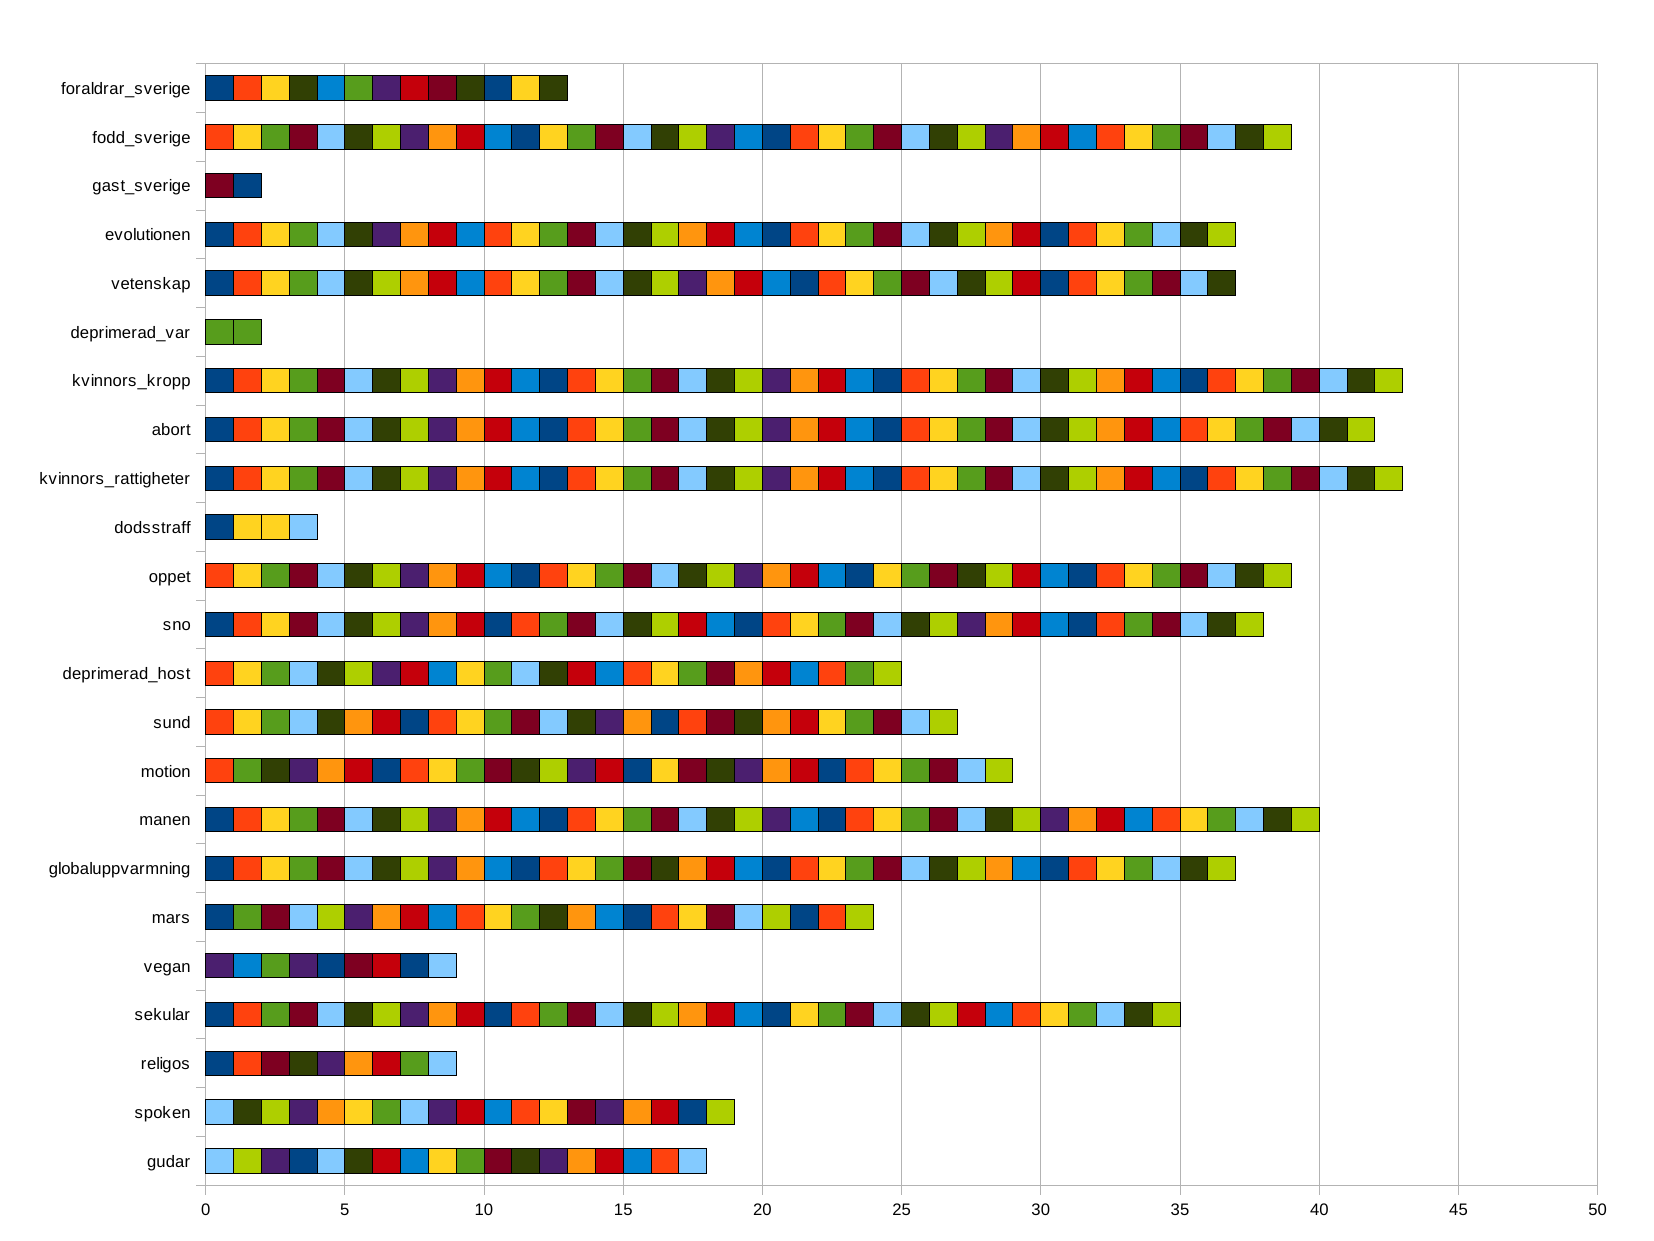

### Chart
| Category | Rad 2 | Rad 3 | Rad 4 | Rad 5 | Rad 6 | Rad 7 | Rad 8 | Rad 9 | Rad 10 | Rad 11 | Rad 12 | Rad 13 | Rad 14 | Rad 15 | Rad 16 | Rad 17 | Rad 18 | Rad 19 | Rad 20 | Rad 21 | Rad 22 | Rad 23 | Rad 24 | Rad 25 | Rad 26 | Rad 27 | Rad 28 | Rad 29 | Rad 30 | Rad 31 | Rad 32 | Rad 33 | Rad 34 | Rad 35 | Rad 36 | Rad 37 | Rad 38 | Rad 39 | Rad 40 | Rad 41 | Rad 42 | Rad 43 | Rad 44 | Rad 45 |
|---|---|---|---|---|---|---|---|---|---|---|---|---|---|---|---|---|---|---|---|---|---|---|---|---|---|---|---|---|---|---|---|---|---|---|---|---|---|---|---|---|---|---|---|---|
| gudar | 0.0 | 0.0 | 0.0 | 0.0 | 0.0 | 1.0 | 0.0 | 1.0 | 1.0 | 0.0 | 0.0 | 0.0 | 1.0 | 0.0 | 0.0 | 0.0 | 0.0 | 1.0 | 1.0 | 0.0 | 0.0 | 0.0 | 1.0 | 1.0 | 0.0 | 0.0 | 1.0 | 1.0 | 1.0 | 0.0 | 1.0 | 0.0 | 1.0 | 1.0 | 1.0 | 1.0 | 0.0 | 1.0 | 0.0 | 0.0 | 0.0 | 1.0 | 0.0 | 0.0 |
| spoken | 0.0 | 0.0 | 0.0 | 0.0 | 0.0 | 1.0 | 1.0 | 1.0 | 1.0 | 1.0 | 0.0 | 0.0 | 0.0 | 0.0 | 1.0 | 1.0 | 0.0 | 1.0 | 0.0 | 0.0 | 1.0 | 0.0 | 1.0 | 1.0 | 0.0 | 1.0 | 1.0 | 0.0 | 1.0 | 0.0 | 0.0 | 0.0 | 1.0 | 1.0 | 1.0 | 0.0 | 1.0 | 0.0 | 0.0 | 0.0 | 0.0 | 0.0 | 0.0 | 1.0 |
| religos | 0.0 | 0.0 | 0.0 | 0.0 | 0.0 | 0.0 | 0.0 | 0.0 | 0.0 | 0.0 | 0.0 | 0.0 | 1.0 | 0.0 | 0.0 | 0.0 | 0.0 | 0.0 | 0.0 | 0.0 | 0.0 | 0.0 | 0.0 | 0.0 | 0.0 | 1.0 | 0.0 | 0.0 | 1.0 | 0.0 | 1.0 | 0.0 | 1.0 | 1.0 | 1.0 | 0.0 | 0.0 | 0.0 | 0.0 | 1.0 | 0.0 | 1.0 | 0.0 | 0.0 |
| sekular | 1.0 | 1.0 | 0.0 | 1.0 | 1.0 | 1.0 | 1.0 | 1.0 | 1.0 | 1.0 | 1.0 | 0.0 | 1.0 | 1.0 | 0.0 | 1.0 | 1.0 | 1.0 | 1.0 | 1.0 | 0.0 | 1.0 | 1.0 | 1.0 | 1.0 | 0.0 | 1.0 | 1.0 | 1.0 | 1.0 | 1.0 | 1.0 | 0.0 | 0.0 | 1.0 | 1.0 | 0.0 | 1.0 | 1.0 | 1.0 | 0.0 | 1.0 | 1.0 | 1.0 |
| vegan | 0.0 | 0.0 | 0.0 | 0.0 | 0.0 | 0.0 | 0.0 | 0.0 | 1.0 | 0.0 | 0.0 | 1.0 | 0.0 | 0.0 | 0.0 | 1.0 | 0.0 | 0.0 | 0.0 | 0.0 | 1.0 | 0.0 | 0.0 | 0.0 | 1.0 | 0.0 | 0.0 | 0.0 | 1.0 | 0.0 | 0.0 | 0.0 | 0.0 | 0.0 | 1.0 | 0.0 | 1.0 | 0.0 | 0.0 | 0.0 | 0.0 | 1.0 | 0.0 | 0.0 |
| mars | 1.0 | 0.0 | 0.0 | 1.0 | 1.0 | 1.0 | 0.0 | 1.0 | 1.0 | 1.0 | 1.0 | 1.0 | 0.0 | 1.0 | 1.0 | 1.0 | 0.0 | 0.0 | 1.0 | 0.0 | 0.0 | 1.0 | 0.0 | 1.0 | 1.0 | 1.0 | 1.0 | 0.0 | 1.0 | 1.0 | 0.0 | 1.0 | 0.0 | 0.0 | 0.0 | 0.0 | 1.0 | 1.0 | 0.0 | 0.0 | 0.0 | 0.0 | 0.0 | 1.0 |
| globaluppvarmning | 1.0 | 1.0 | 1.0 | 1.0 | 1.0 | 1.0 | 1.0 | 1.0 | 1.0 | 1.0 | 0.0 | 1.0 | 1.0 | 1.0 | 1.0 | 1.0 | 1.0 | 0.0 | 1.0 | 0.0 | 0.0 | 1.0 | 1.0 | 1.0 | 1.0 | 1.0 | 1.0 | 1.0 | 1.0 | 1.0 | 1.0 | 1.0 | 0.0 | 1.0 | 0.0 | 1.0 | 1.0 | 1.0 | 1.0 | 1.0 | 0.0 | 1.0 | 1.0 | 1.0 |
| manen | 1.0 | 1.0 | 1.0 | 1.0 | 1.0 | 1.0 | 1.0 | 1.0 | 1.0 | 1.0 | 1.0 | 1.0 | 1.0 | 1.0 | 1.0 | 1.0 | 1.0 | 1.0 | 1.0 | 1.0 | 1.0 | 0.0 | 0.0 | 1.0 | 1.0 | 1.0 | 1.0 | 1.0 | 1.0 | 1.0 | 1.0 | 1.0 | 1.0 | 1.0 | 1.0 | 1.0 | 0.0 | 1.0 | 1.0 | 1.0 | 0.0 | 1.0 | 1.0 | 1.0 |
| motion | 0.0 | 1.0 | 0.0 | 1.0 | 0.0 | 0.0 | 1.0 | 0.0 | 1.0 | 1.0 | 1.0 | 0.0 | 1.0 | 1.0 | 1.0 | 1.0 | 1.0 | 0.0 | 1.0 | 1.0 | 1.0 | 0.0 | 1.0 | 0.0 | 1.0 | 0.0 | 1.0 | 0.0 | 1.0 | 0.0 | 1.0 | 0.0 | 1.0 | 1.0 | 1.0 | 0.0 | 1.0 | 1.0 | 1.0 | 1.0 | 1.0 | 1.0 | 0.0 | 1.0 |
| sund | 0.0 | 1.0 | 1.0 | 1.0 | 0.0 | 1.0 | 1.0 | 0.0 | 0.0 | 1.0 | 1.0 | 0.0 | 1.0 | 1.0 | 1.0 | 1.0 | 1.0 | 1.0 | 1.0 | 0.0 | 1.0 | 1.0 | 0.0 | 0.0 | 1.0 | 1.0 | 0.0 | 0.0 | 1.0 | 0.0 | 1.0 | 0.0 | 0.0 | 1.0 | 1.0 | 0.0 | 0.0 | 0.0 | 1.0 | 1.0 | 1.0 | 1.0 | 0.0 | 1.0 |
| deprimerad_host | 0.0 | 1.0 | 1.0 | 1.0 | 0.0 | 1.0 | 1.0 | 1.0 | 1.0 | 0.0 | 1.0 | 1.0 | 0.0 | 0.0 | 1.0 | 1.0 | 0.0 | 1.0 | 1.0 | 0.0 | 0.0 | 0.0 | 1.0 | 1.0 | 0.0 | 1.0 | 1.0 | 1.0 | 1.0 | 0.0 | 0.0 | 0.0 | 0.0 | 1.0 | 1.0 | 1.0 | 0.0 | 1.0 | 0.0 | 1.0 | 0.0 | 0.0 | 0.0 | 1.0 |
| sno | 1.0 | 1.0 | 1.0 | 0.0 | 1.0 | 1.0 | 1.0 | 1.0 | 1.0 | 1.0 | 1.0 | 0.0 | 1.0 | 1.0 | 0.0 | 1.0 | 1.0 | 1.0 | 1.0 | 1.0 | 0.0 | 0.0 | 1.0 | 1.0 | 1.0 | 1.0 | 1.0 | 1.0 | 1.0 | 1.0 | 1.0 | 1.0 | 1.0 | 1.0 | 1.0 | 1.0 | 1.0 | 1.0 | 0.0 | 1.0 | 1.0 | 1.0 | 1.0 | 1.0 |
| oppet | 0.0 | 1.0 | 1.0 | 1.0 | 1.0 | 1.0 | 1.0 | 1.0 | 1.0 | 1.0 | 1.0 | 1.0 | 1.0 | 1.0 | 1.0 | 1.0 | 1.0 | 1.0 | 1.0 | 1.0 | 1.0 | 1.0 | 1.0 | 1.0 | 1.0 | 0.0 | 1.0 | 1.0 | 1.0 | 0.0 | 1.0 | 1.0 | 0.0 | 0.0 | 1.0 | 1.0 | 1.0 | 1.0 | 1.0 | 1.0 | 1.0 | 1.0 | 1.0 | 1.0 |
| dodsstraff | 1.0 | 0.0 | 1.0 | 0.0 | 0.0 | 0.0 | 0.0 | 0.0 | 0.0 | 0.0 | 0.0 | 0.0 | 0.0 | 0.0 | 1.0 | 0.0 | 0.0 | 1.0 | 0.0 | 0.0 | 0.0 | 0.0 | 0.0 | 0.0 | 0.0 | 0.0 | 0.0 | 0.0 | 0.0 | 0.0 | 0.0 | 0.0 | 0.0 | 0.0 | 0.0 | 0.0 | 0.0 | 0.0 | 0.0 | 0.0 | 0.0 | 0.0 | 0.0 | 0.0 |
| kvinnors_rattigheter | 1.0 | 1.0 | 1.0 | 1.0 | 1.0 | 1.0 | 1.0 | 1.0 | 1.0 | 1.0 | 1.0 | 1.0 | 1.0 | 1.0 | 1.0 | 1.0 | 1.0 | 1.0 | 1.0 | 1.0 | 1.0 | 1.0 | 1.0 | 1.0 | 1.0 | 1.0 | 1.0 | 1.0 | 1.0 | 1.0 | 1.0 | 1.0 | 0.0 | 1.0 | 1.0 | 1.0 | 1.0 | 1.0 | 1.0 | 1.0 | 1.0 | 1.0 | 1.0 | 1.0 |
| abort | 1.0 | 1.0 | 1.0 | 1.0 | 1.0 | 1.0 | 1.0 | 1.0 | 1.0 | 1.0 | 1.0 | 1.0 | 1.0 | 1.0 | 1.0 | 1.0 | 1.0 | 1.0 | 1.0 | 1.0 | 1.0 | 1.0 | 1.0 | 1.0 | 1.0 | 1.0 | 1.0 | 1.0 | 1.0 | 1.0 | 1.0 | 1.0 | 0.0 | 1.0 | 1.0 | 1.0 | 0.0 | 1.0 | 1.0 | 1.0 | 1.0 | 1.0 | 1.0 | 1.0 |
| kvinnors_kropp | 1.0 | 1.0 | 1.0 | 1.0 | 1.0 | 1.0 | 1.0 | 1.0 | 1.0 | 1.0 | 1.0 | 1.0 | 1.0 | 1.0 | 1.0 | 1.0 | 1.0 | 1.0 | 1.0 | 1.0 | 1.0 | 1.0 | 1.0 | 1.0 | 1.0 | 1.0 | 1.0 | 1.0 | 1.0 | 1.0 | 1.0 | 1.0 | 0.0 | 1.0 | 1.0 | 1.0 | 1.0 | 1.0 | 1.0 | 1.0 | 1.0 | 1.0 | 1.0 | 1.0 |
| deprimerad_var | 0.0 | 0.0 | 0.0 | 0.0 | 0.0 | 0.0 | 0.0 | 0.0 | 0.0 | 0.0 | 0.0 | 0.0 | 0.0 | 0.0 | 0.0 | 0.0 | 0.0 | 0.0 | 0.0 | 0.0 | 0.0 | 0.0 | 0.0 | 0.0 | 0.0 | 0.0 | 0.0 | 1.0 | 0.0 | 0.0 | 0.0 | 0.0 | 0.0 | 0.0 | 0.0 | 0.0 | 0.0 | 0.0 | 0.0 | 1.0 | 0.0 | 0.0 | 0.0 | 0.0 |
| vetenskap | 1.0 | 1.0 | 1.0 | 1.0 | 0.0 | 1.0 | 1.0 | 1.0 | 0.0 | 1.0 | 1.0 | 1.0 | 0.0 | 1.0 | 1.0 | 1.0 | 1.0 | 1.0 | 1.0 | 1.0 | 1.0 | 1.0 | 1.0 | 1.0 | 1.0 | 1.0 | 1.0 | 1.0 | 1.0 | 1.0 | 1.0 | 1.0 | 0.0 | 0.0 | 1.0 | 0.0 | 1.0 | 1.0 | 1.0 | 1.0 | 1.0 | 1.0 | 1.0 | 0.0 |
| evolutionen | 1.0 | 1.0 | 1.0 | 1.0 | 0.0 | 1.0 | 1.0 | 0.0 | 1.0 | 1.0 | 1.0 | 1.0 | 0.0 | 1.0 | 1.0 | 1.0 | 1.0 | 1.0 | 1.0 | 1.0 | 0.0 | 1.0 | 1.0 | 1.0 | 1.0 | 1.0 | 1.0 | 1.0 | 1.0 | 1.0 | 1.0 | 1.0 | 0.0 | 1.0 | 1.0 | 0.0 | 1.0 | 1.0 | 1.0 | 1.0 | 0.0 | 1.0 | 1.0 | 1.0 |
| gast_sverige | 0.0 | 0.0 | 0.0 | 0.0 | 1.0 | 0.0 | 0.0 | 0.0 | 0.0 | 0.0 | 0.0 | 0.0 | 0.0 | 0.0 | 0.0 | 0.0 | 0.0 | 0.0 | 0.0 | 0.0 | 0.0 | 0.0 | 0.0 | 0.0 | 0.0 | 0.0 | 0.0 | 0.0 | 0.0 | 0.0 | 0.0 | 0.0 | 0.0 | 0.0 | 0.0 | 0.0 | 1.0 | 0.0 | 0.0 | 0.0 | 0.0 | 0.0 | 0.0 | 0.0 |
| fodd_sverige | 0.0 | 1.0 | 1.0 | 1.0 | 1.0 | 1.0 | 1.0 | 1.0 | 1.0 | 1.0 | 1.0 | 1.0 | 1.0 | 0.0 | 1.0 | 1.0 | 1.0 | 1.0 | 1.0 | 1.0 | 1.0 | 0.0 | 0.0 | 1.0 | 1.0 | 1.0 | 1.0 | 1.0 | 1.0 | 1.0 | 1.0 | 1.0 | 1.0 | 1.0 | 1.0 | 1.0 | 0.0 | 1.0 | 1.0 | 1.0 | 1.0 | 1.0 | 1.0 | 1.0 |
| foraldrar_sverige | 1.0 | 1.0 | 1.0 | 0.0 | 0.0 | 0.0 | 1.0 | 0.0 | 0.0 | 0.0 | 0.0 | 1.0 | 0.0 | 0.0 | 0.0 | 1.0 | 0.0 | 0.0 | 0.0 | 0.0 | 1.0 | 0.0 | 1.0 | 0.0 | 0.0 | 0.0 | 0.0 | 0.0 | 1.0 | 0.0 | 1.0 | 0.0 | 0.0 | 0.0 | 0.0 | 0.0 | 1.0 | 0.0 | 1.0 | 0.0 | 0.0 | 0.0 | 1.0 | 0.0 |